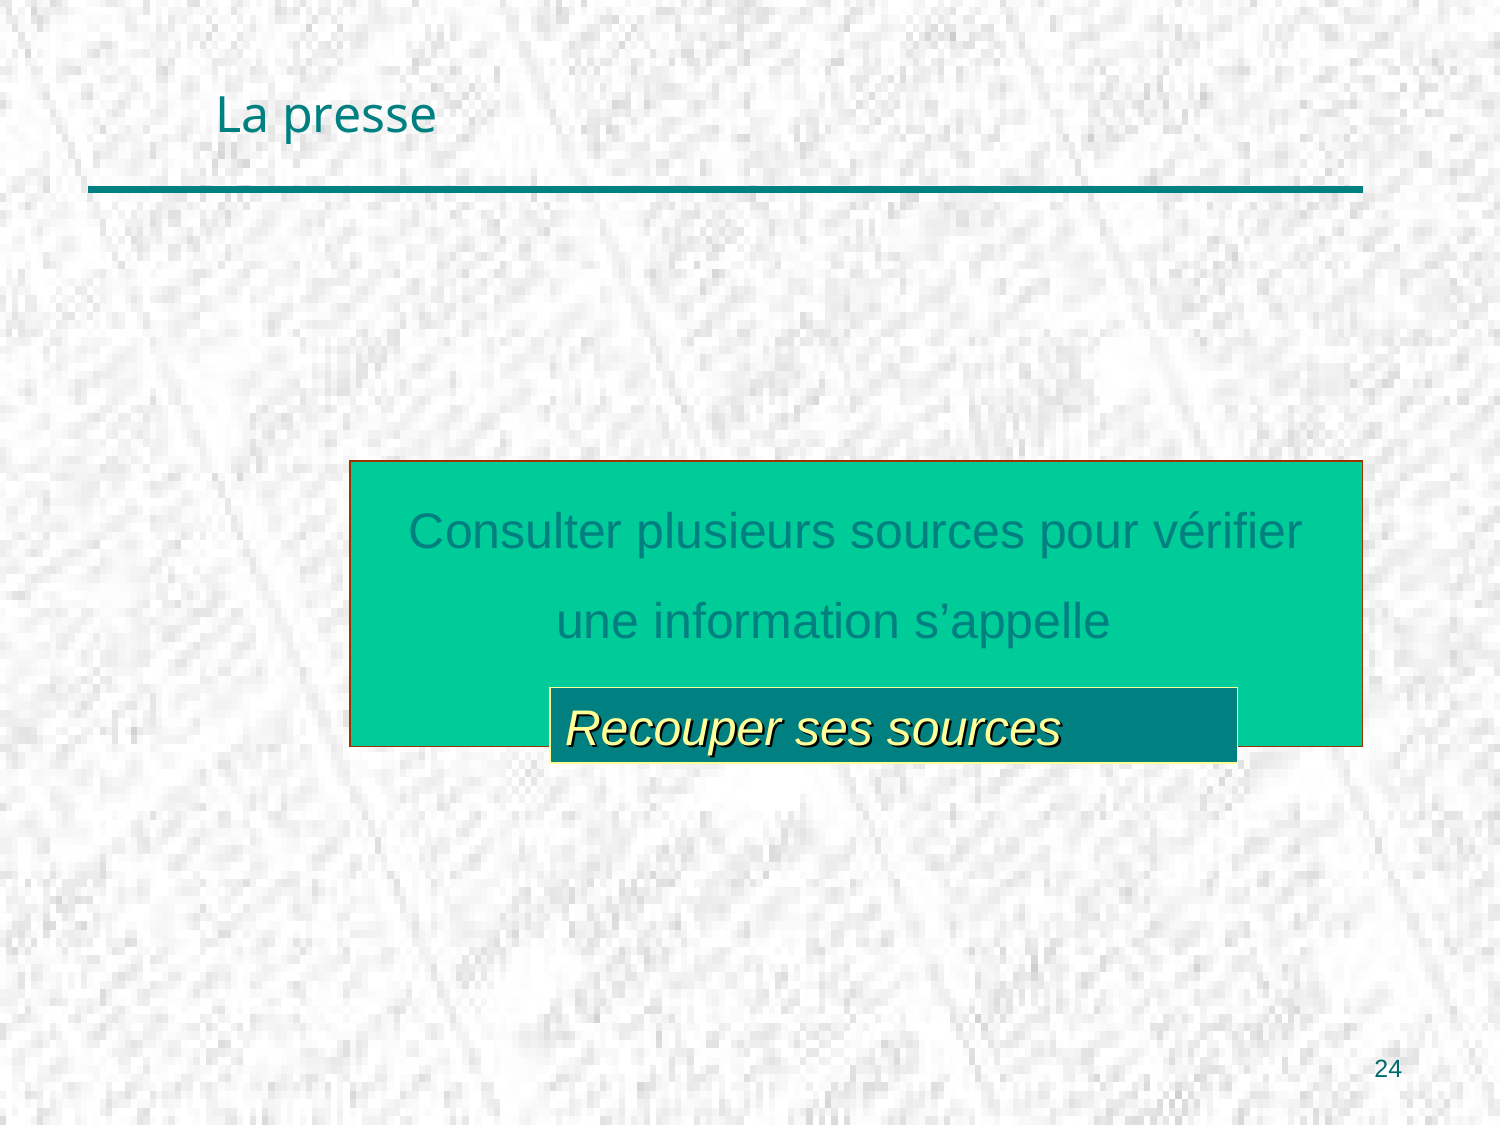

La presse
Consulter plusieurs sources pour vérifier une information s’appelle
… ses sources.
Recouper ses sources
24